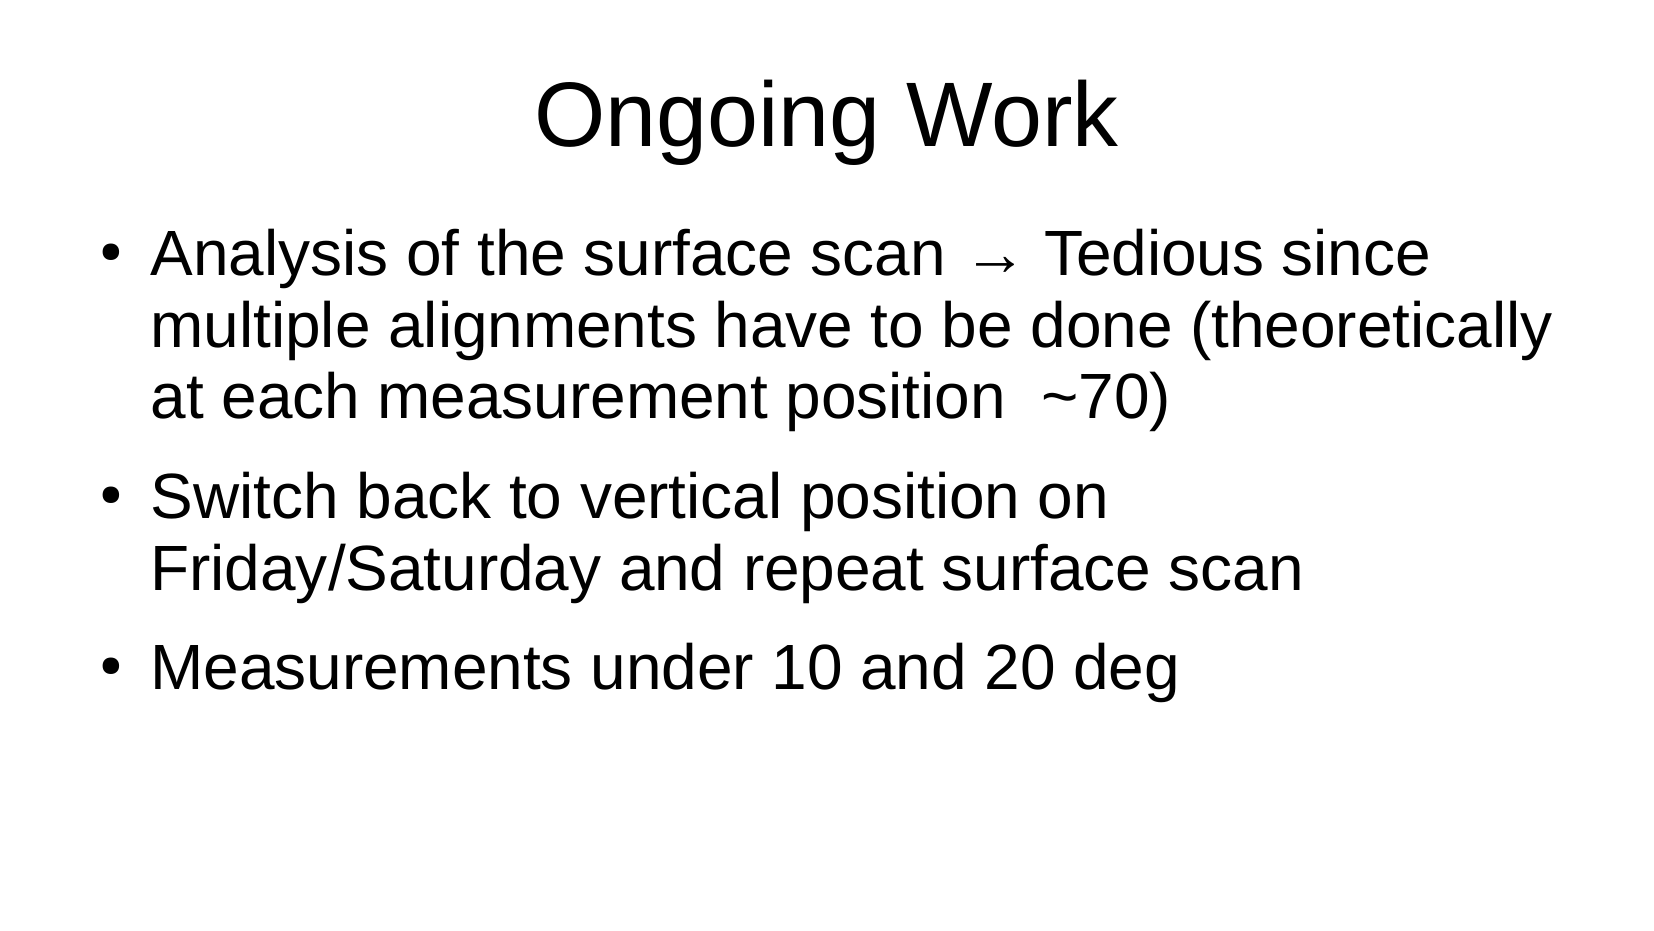

# Ongoing Work
Analysis of the surface scan → Tedious since multiple alignments have to be done (theoretically at each measurement position ~70)
Switch back to vertical position on Friday/Saturday and repeat surface scan
Measurements under 10 and 20 deg